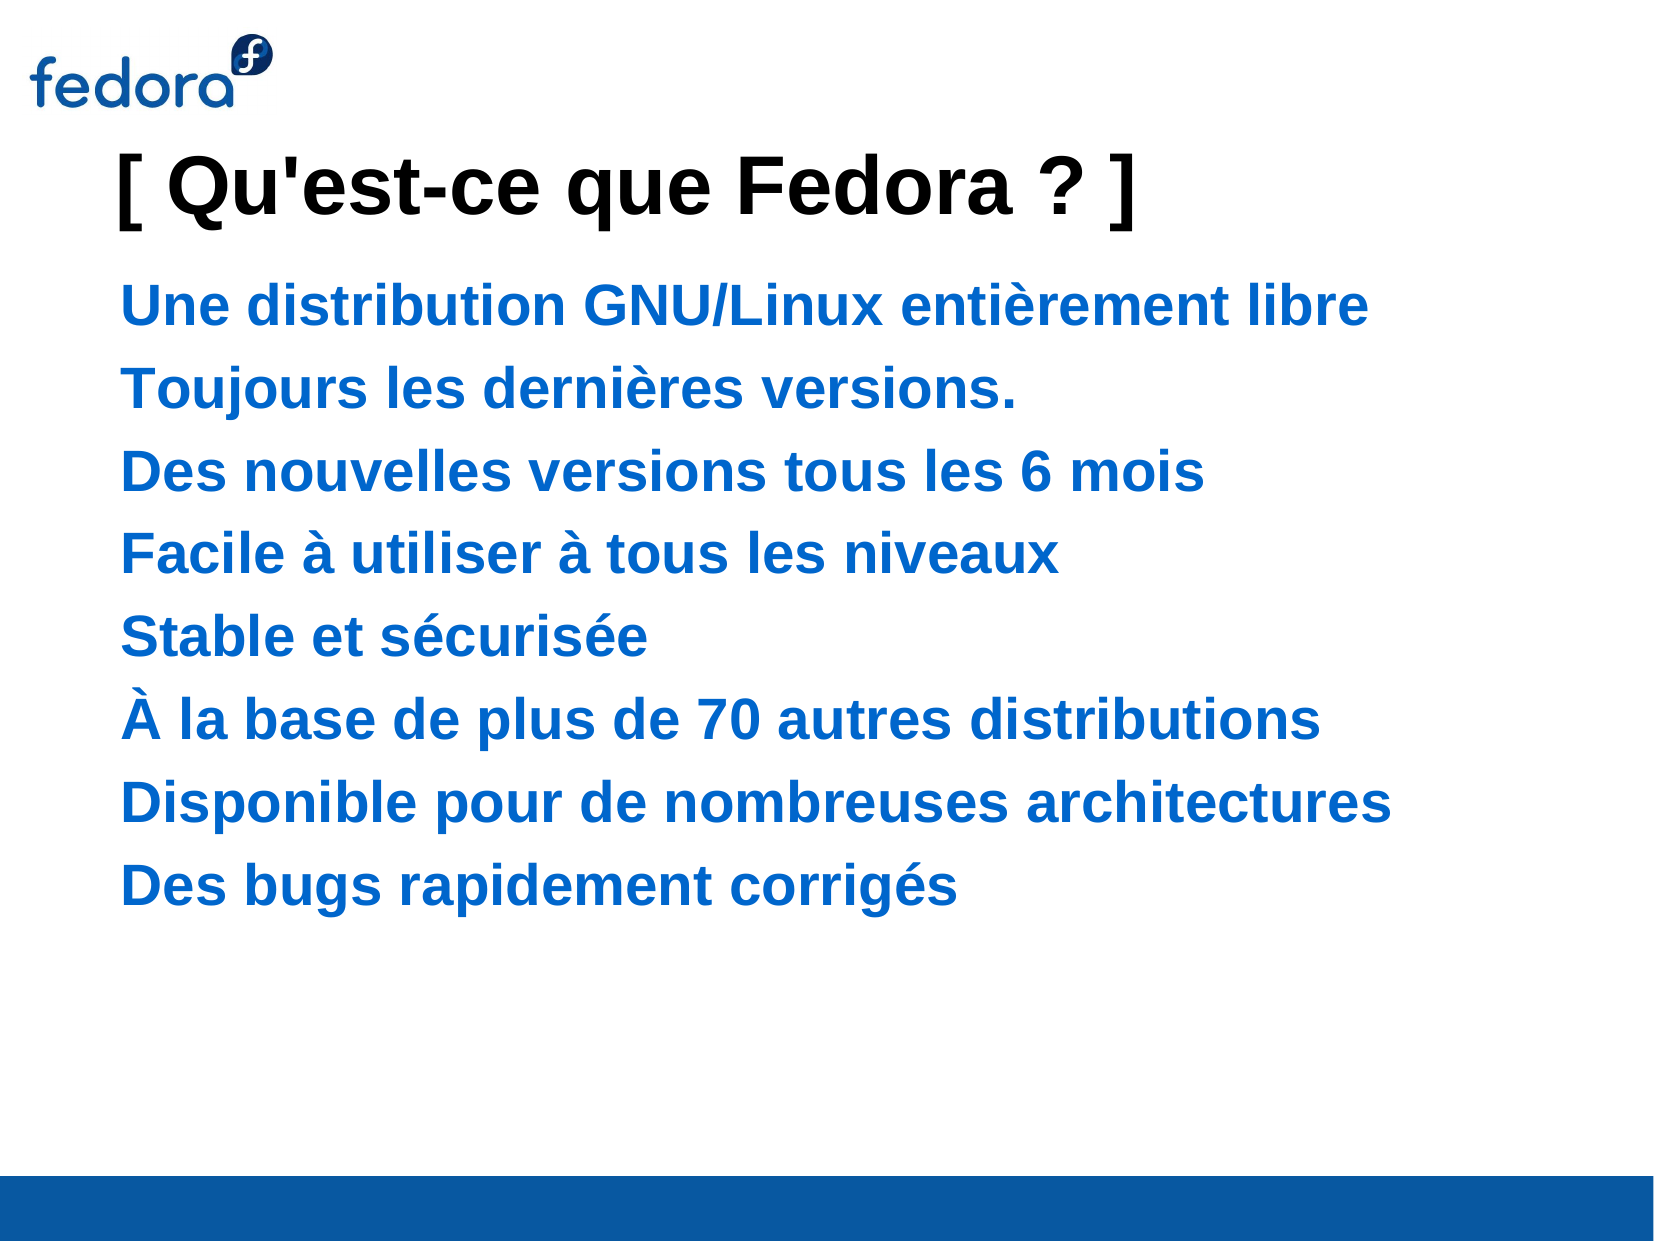

# [ Qu'est-ce que Fedora ? ]
Une distribution GNU/Linux entièrement libre
Toujours les dernières versions.
Des nouvelles versions tous les 6 mois
Facile à utiliser à tous les niveaux
Stable et sécurisée
À la base de plus de 70 autres distributions
Disponible pour de nombreuses architectures
Des bugs rapidement corrigés